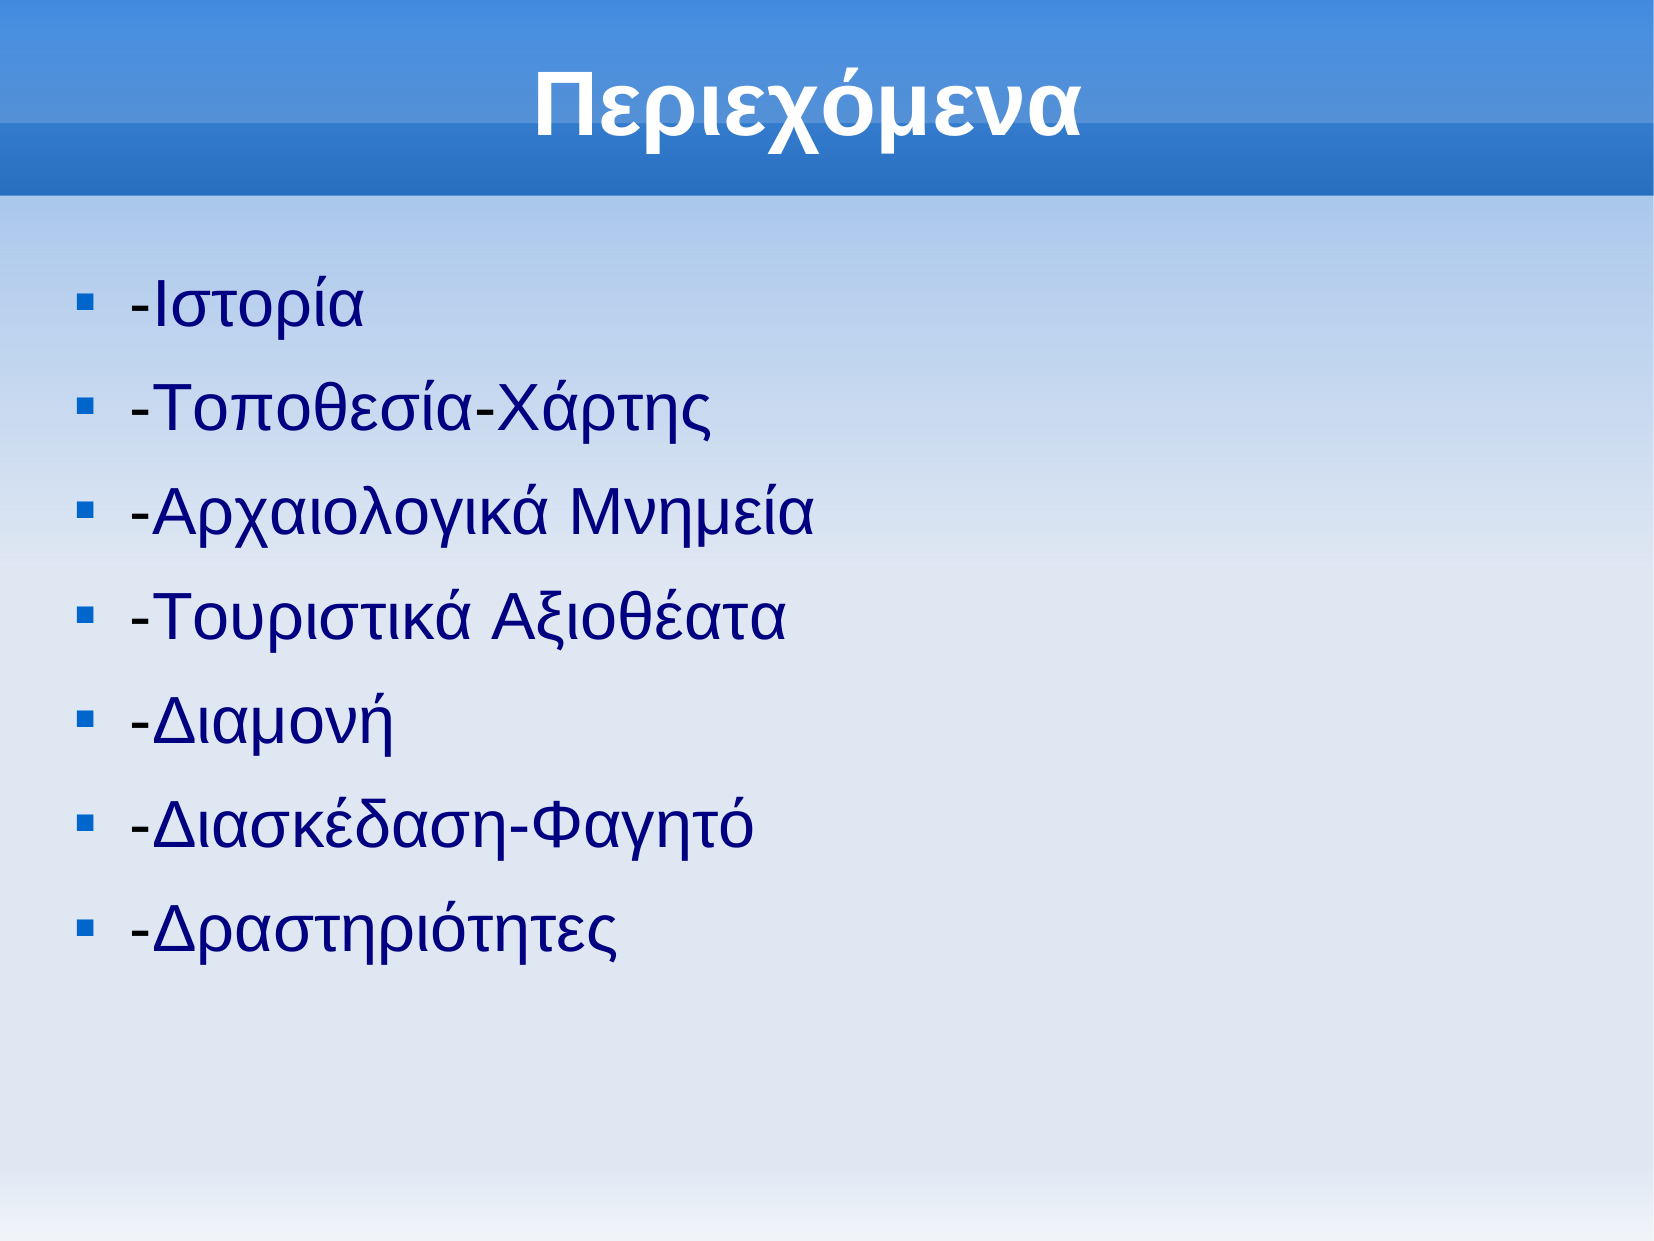

# Περιεχόμενα
-Ιστορία
-Τοποθεσία-Χάρτης
-Αρχαιολογικά Μνημεία
-Τουριστικά Αξιοθέατα
-Διαμονή
-Διασκέδαση-Φαγητό
-Δραστηριότητες